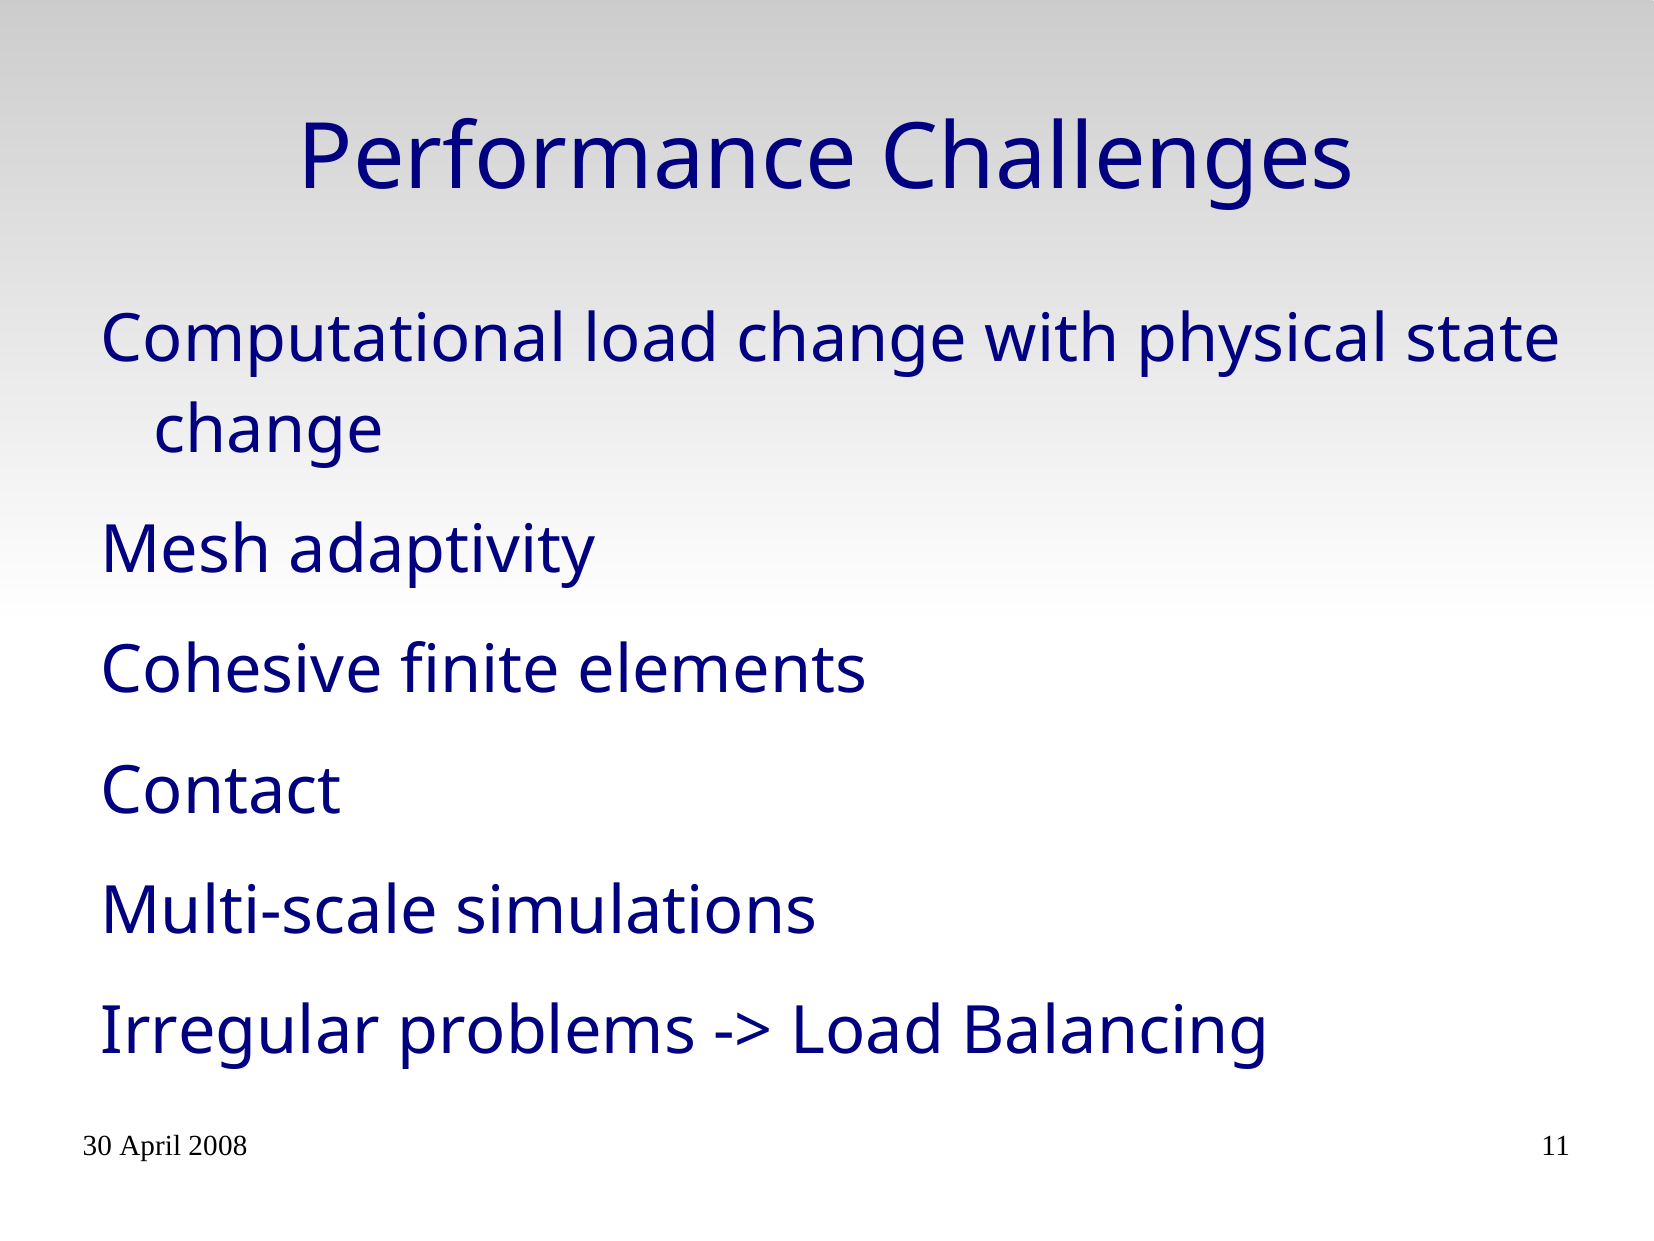

# Performance Challenges
Computational load change with physical state change
Mesh adaptivity
Cohesive finite elements
Contact
Multi-scale simulations
Irregular problems -> Load Balancing
30 April 2008
11